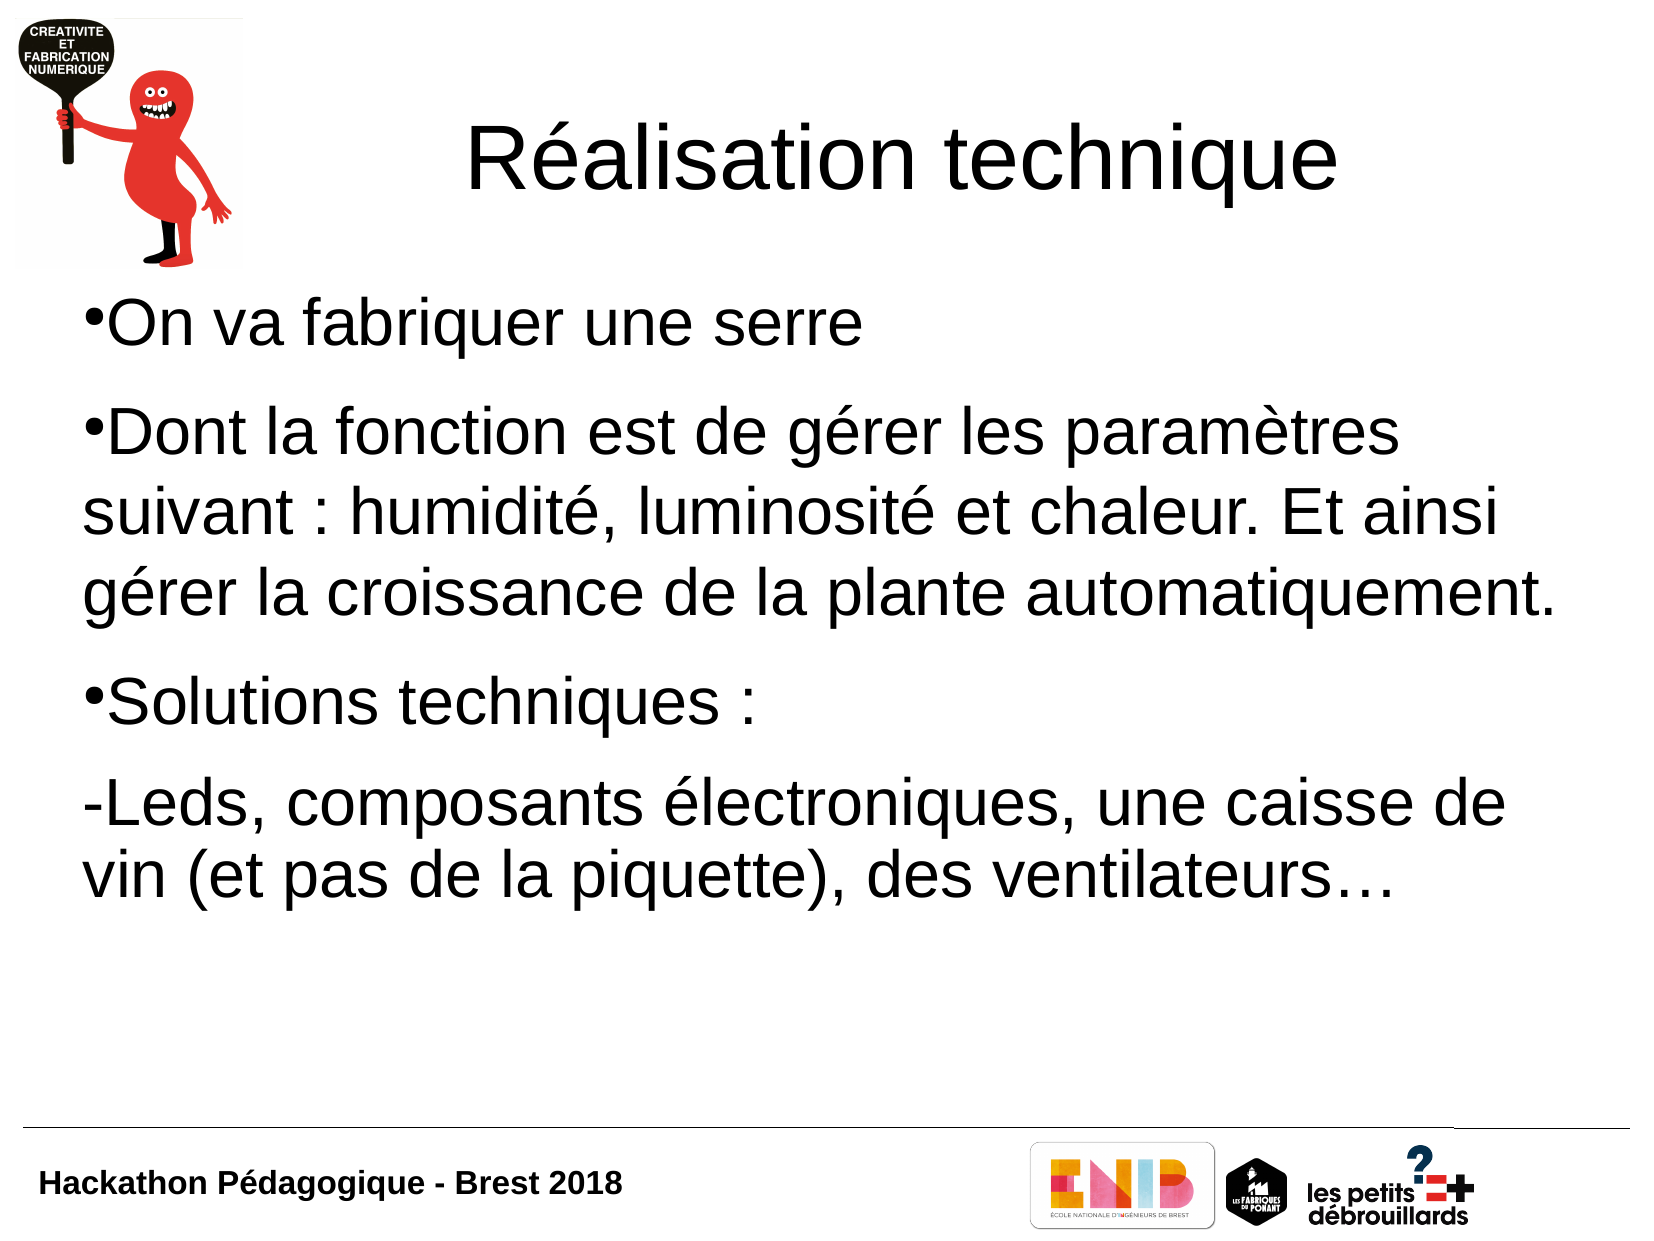

# Réalisation technique
On va fabriquer une serre
Dont la fonction est de gérer les paramètres suivant : humidité, luminosité et chaleur. Et ainsi gérer la croissance de la plante automatiquement.
Solutions techniques :
-Leds, composants électroniques, une caisse de vin (et pas de la piquette), des ventilateurs…
Hackathon Pédagogique - Brest 2018